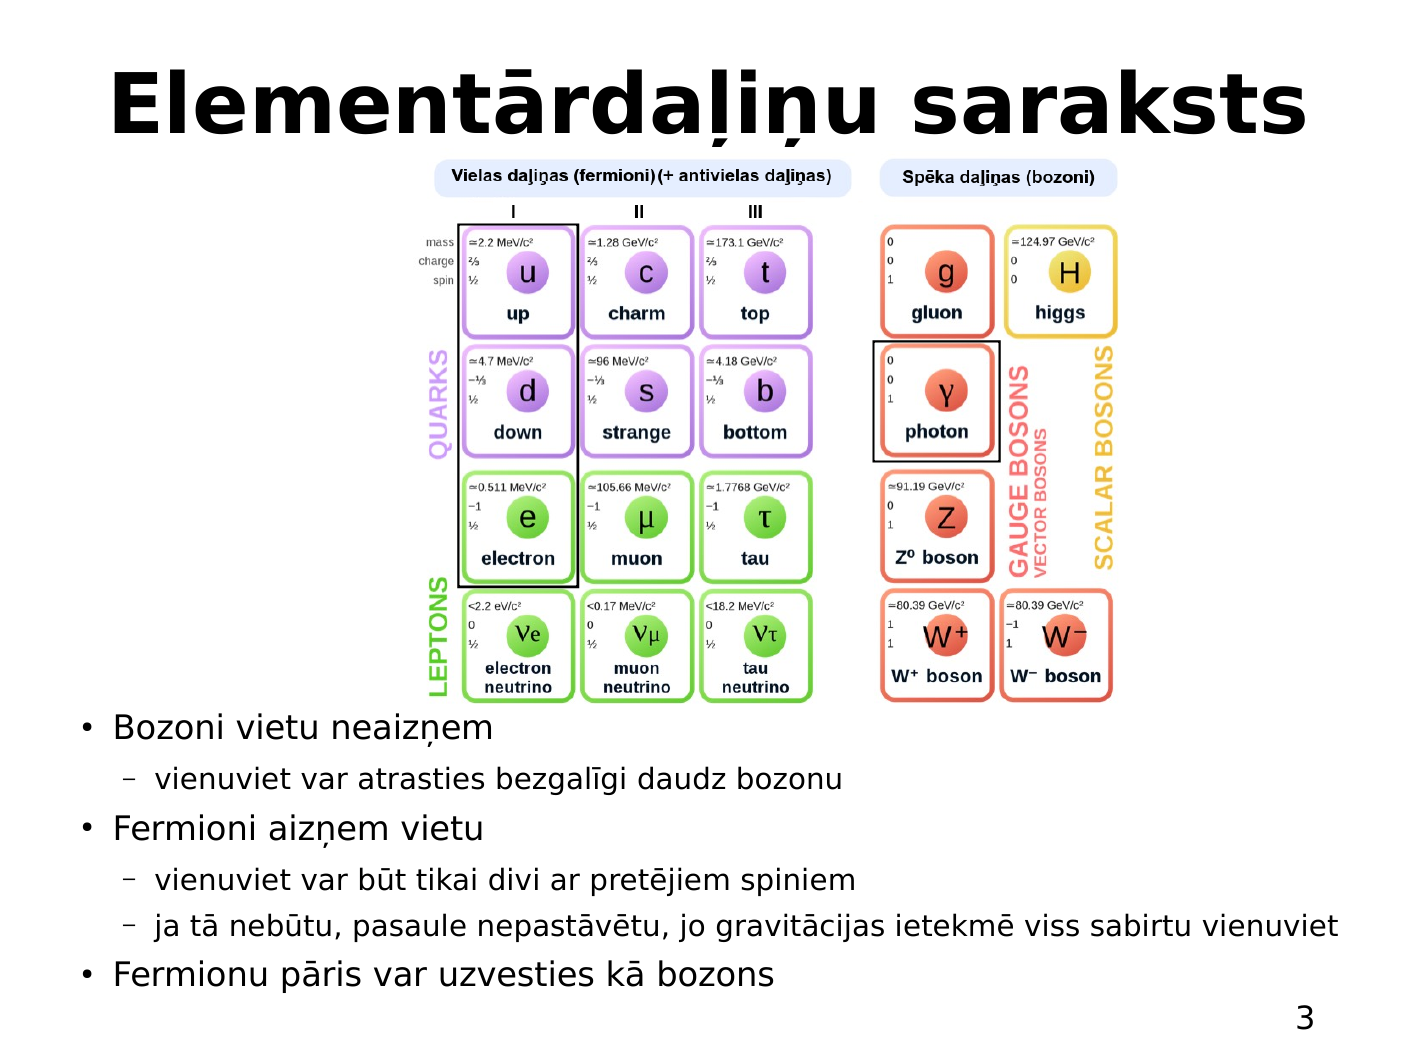

# Elementārdaļiņu saraksts
Bozoni vietu neaizņem
vienuviet var atrasties bezgalīgi daudz bozonu
Fermioni aizņem vietu
vienuviet var būt tikai divi ar pretējiem spiniem
ja tā nebūtu, pasaule nepastāvētu, jo gravitācijas ietekmē viss sabirtu vienuviet
Fermionu pāris var uzvesties kā bozons